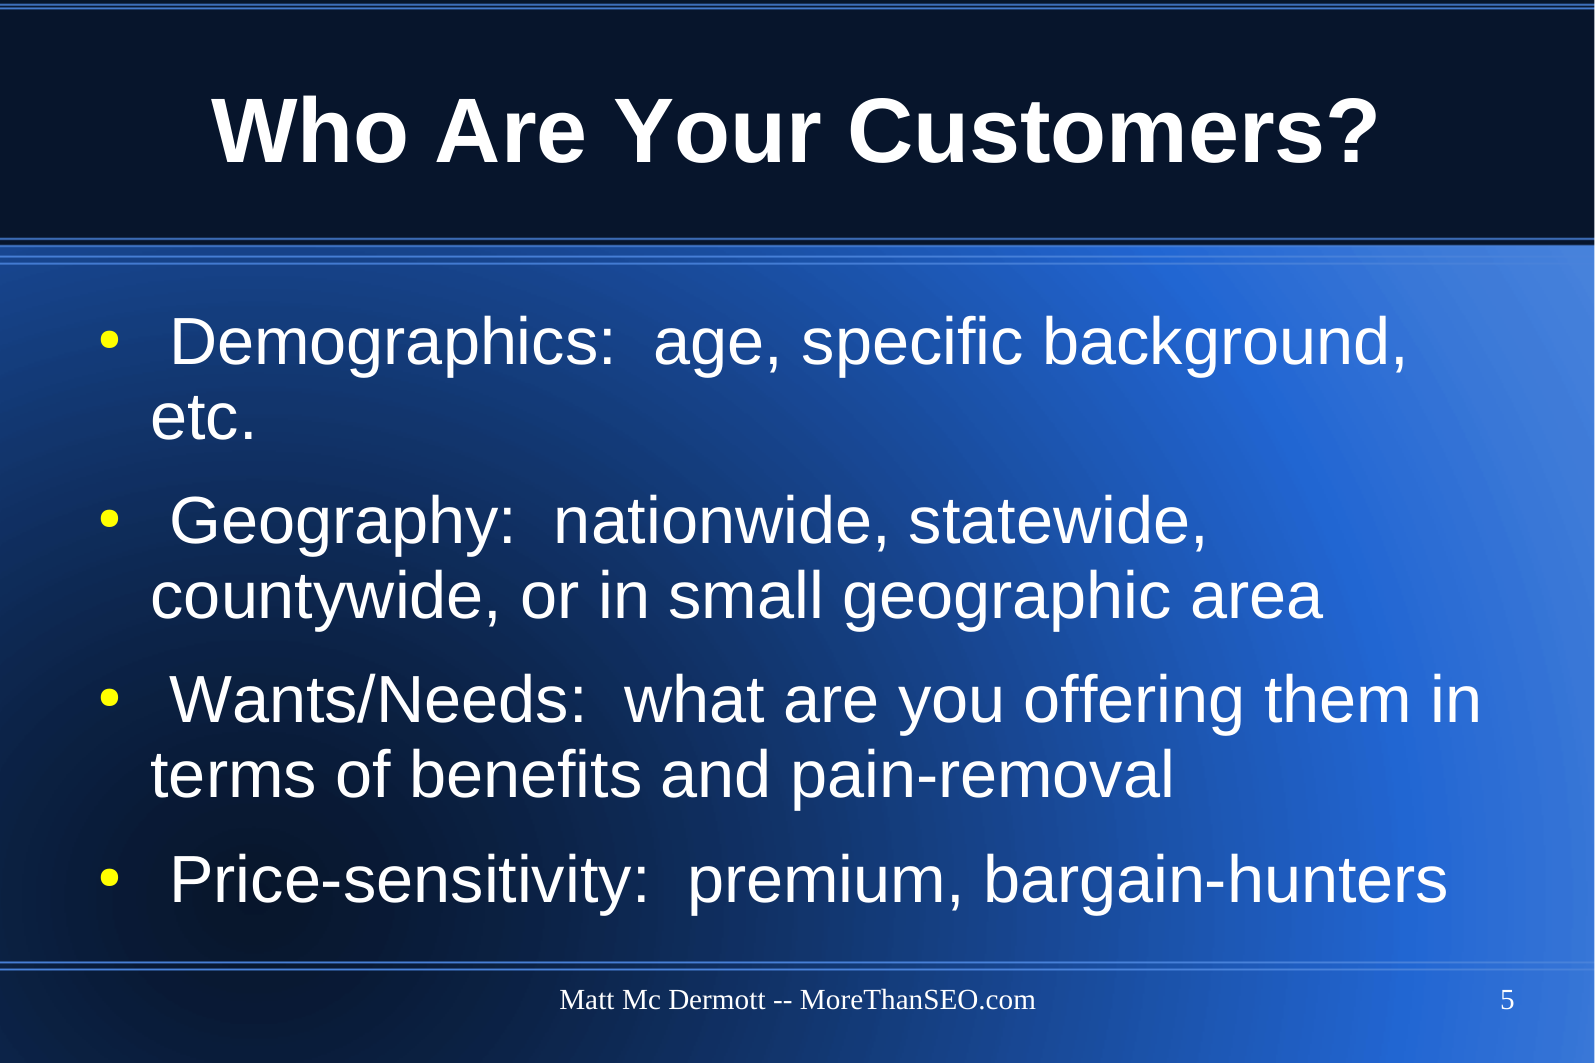

# Who Are Your Customers?
 Demographics: age, specific background, etc.
 Geography: nationwide, statewide, countywide, or in small geographic area
 Wants/Needs: what are you offering them in terms of benefits and pain-removal
 Price-sensitivity: premium, bargain-hunters
Matt Mc Dermott -- MoreThanSEO.com
5